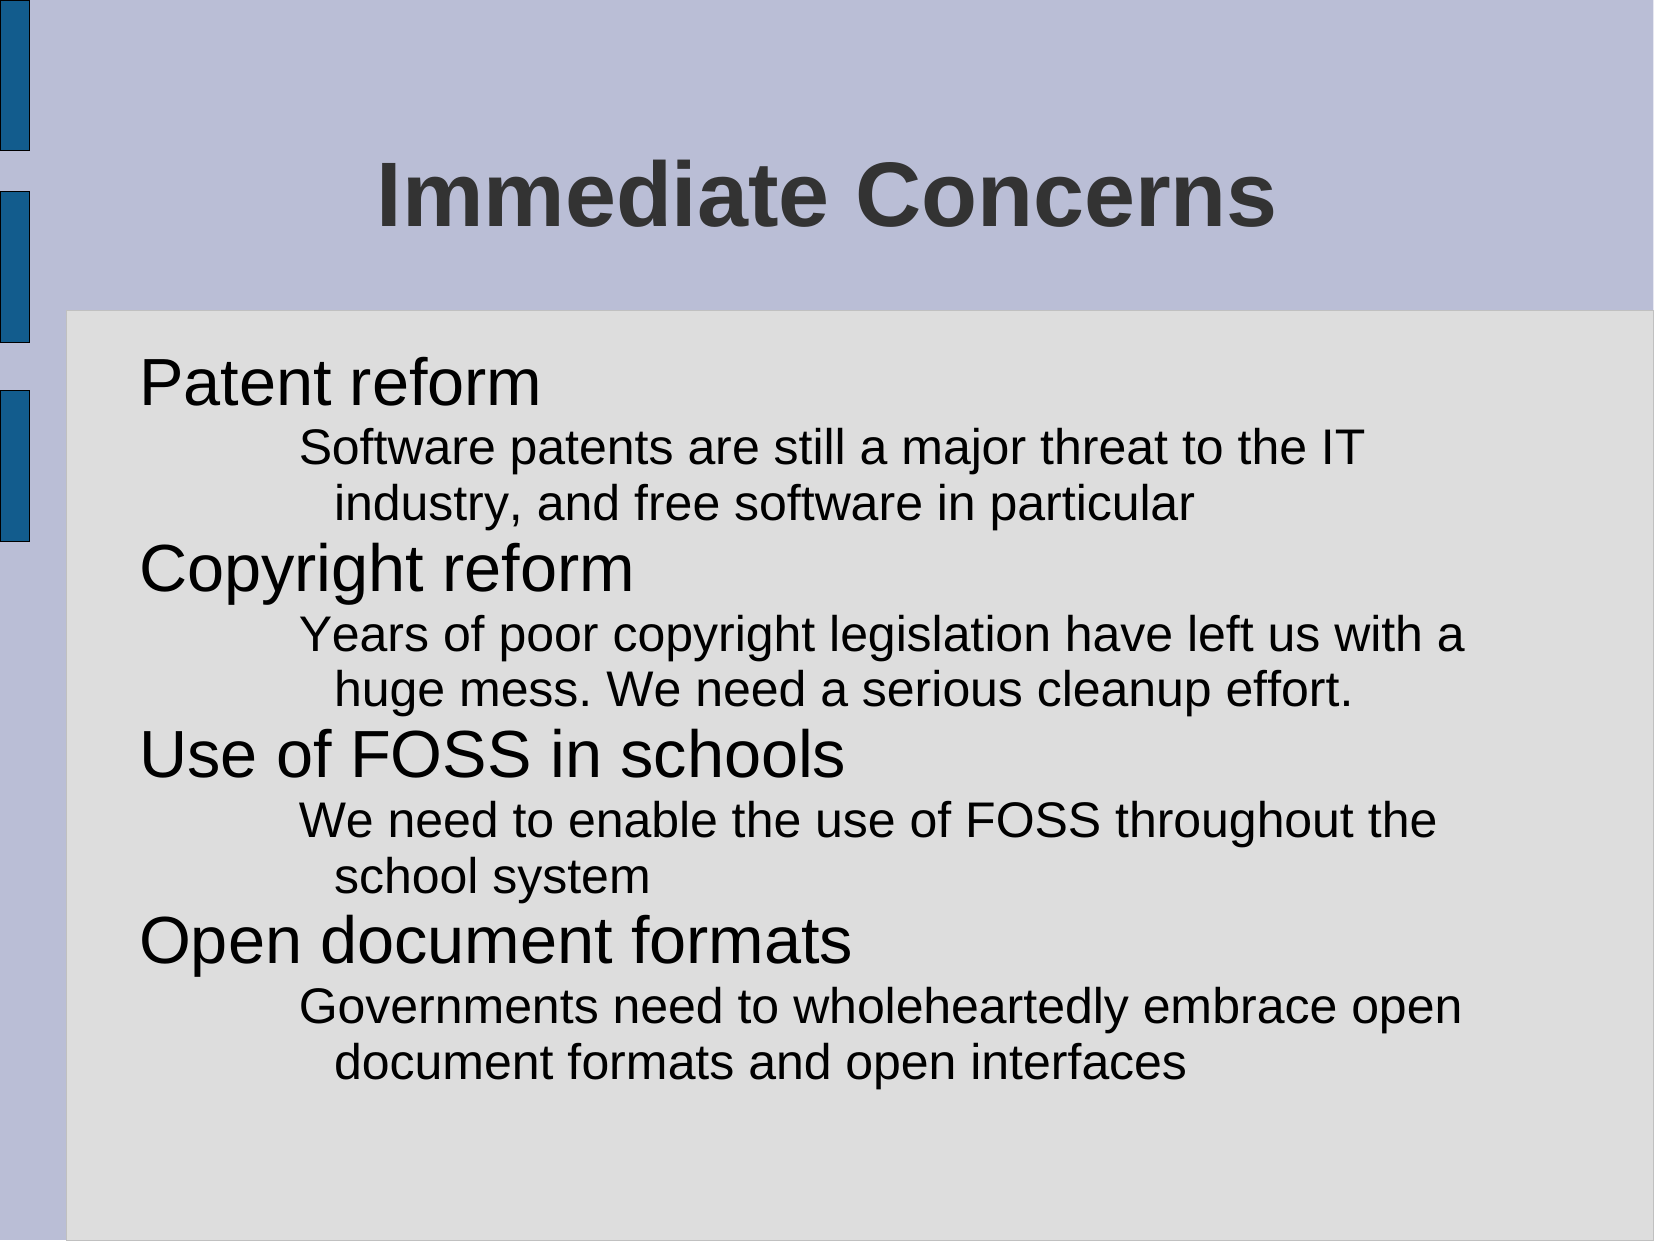

# Immediate Concerns
Patent reform
Software patents are still a major threat to the IT industry, and free software in particular
Copyright reform
Years of poor copyright legislation have left us with a huge mess. We need a serious cleanup effort.
Use of FOSS in schools
We need to enable the use of FOSS throughout the school system
Open document formats
Governments need to wholeheartedly embrace open document formats and open interfaces